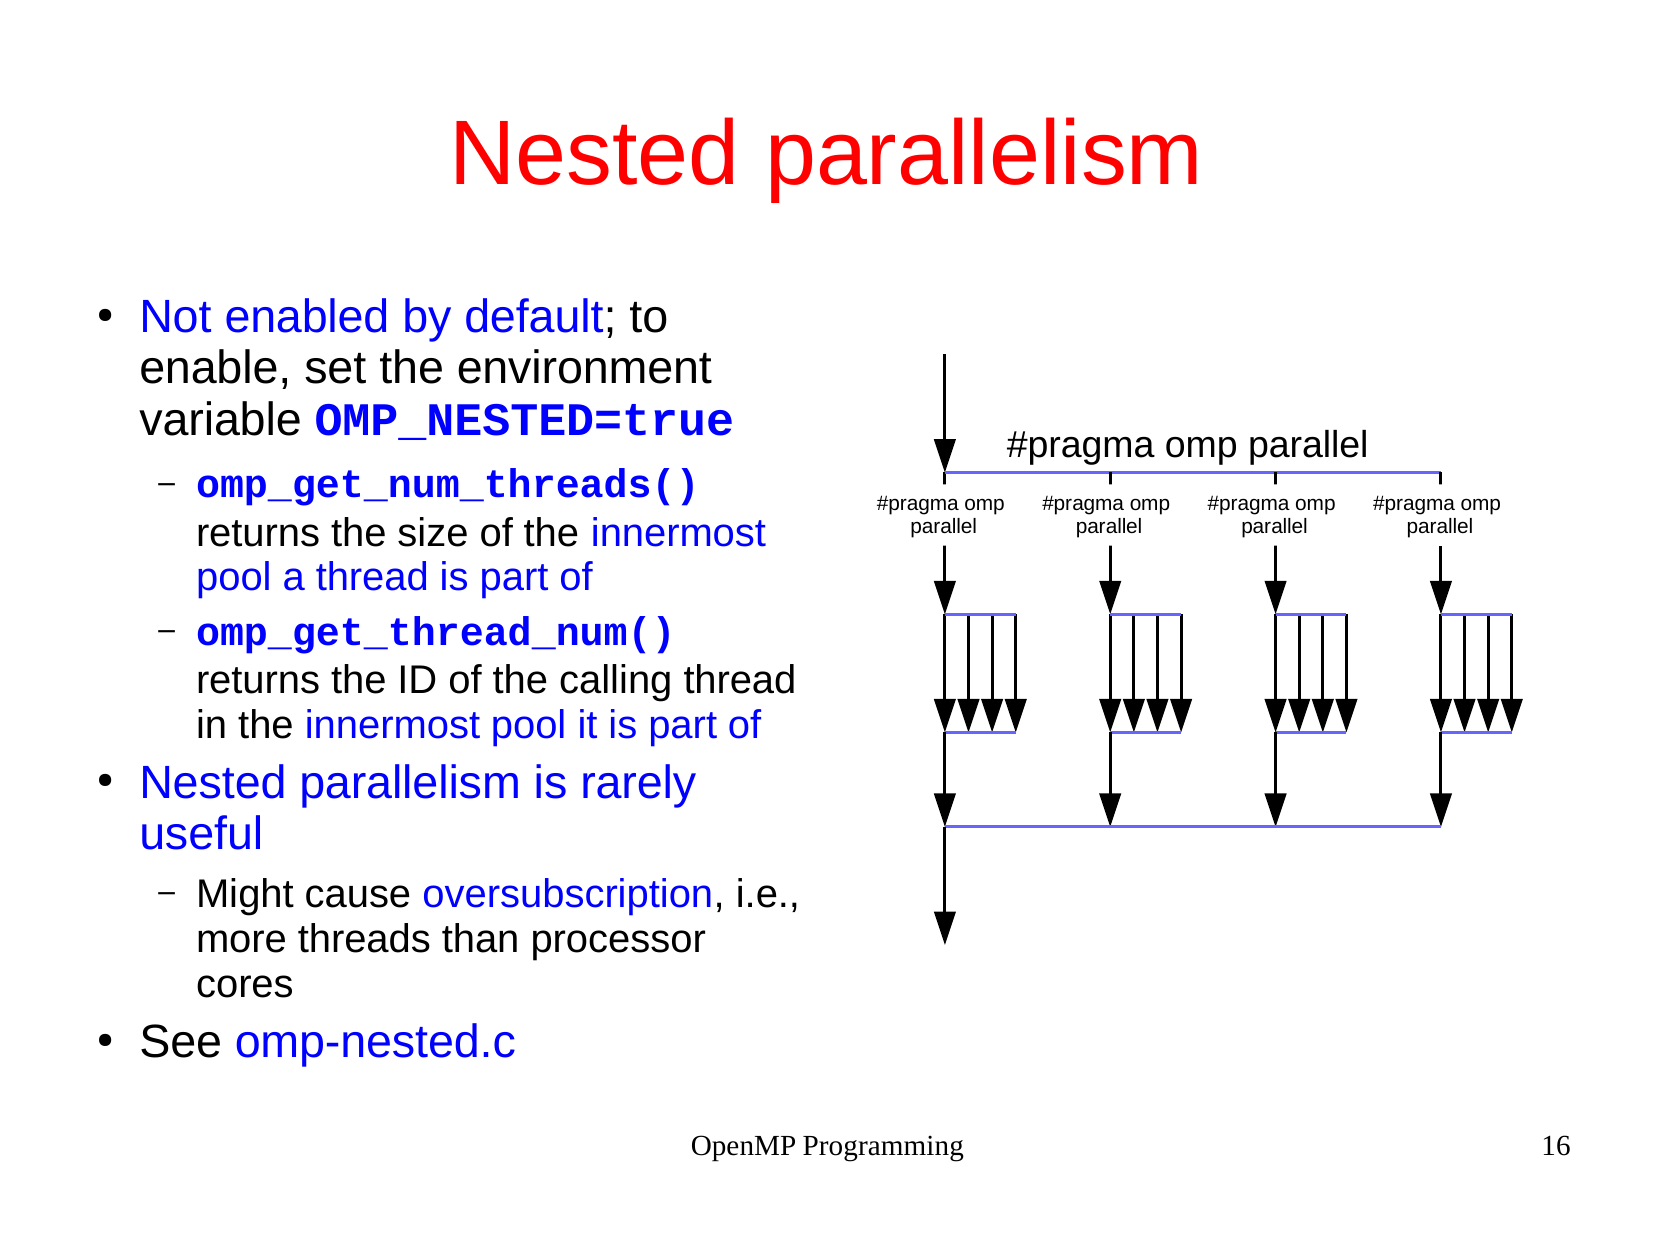

# Nested parallelism
Not enabled by default; to enable, set the environment variable OMP_NESTED=true
omp_get_num_threads() returns the size of the innermost pool a thread is part of
omp_get_thread_num() returns the ID of the calling thread in the innermost pool it is part of
Nested parallelism is rarely useful
Might cause oversubscription, i.e., more threads than processor cores
See omp-nested.c
#pragma omp parallel
#pragma omp
parallel
#pragma omp
parallel
#pragma omp
parallel
#pragma omp
parallel
OpenMP Programming
16